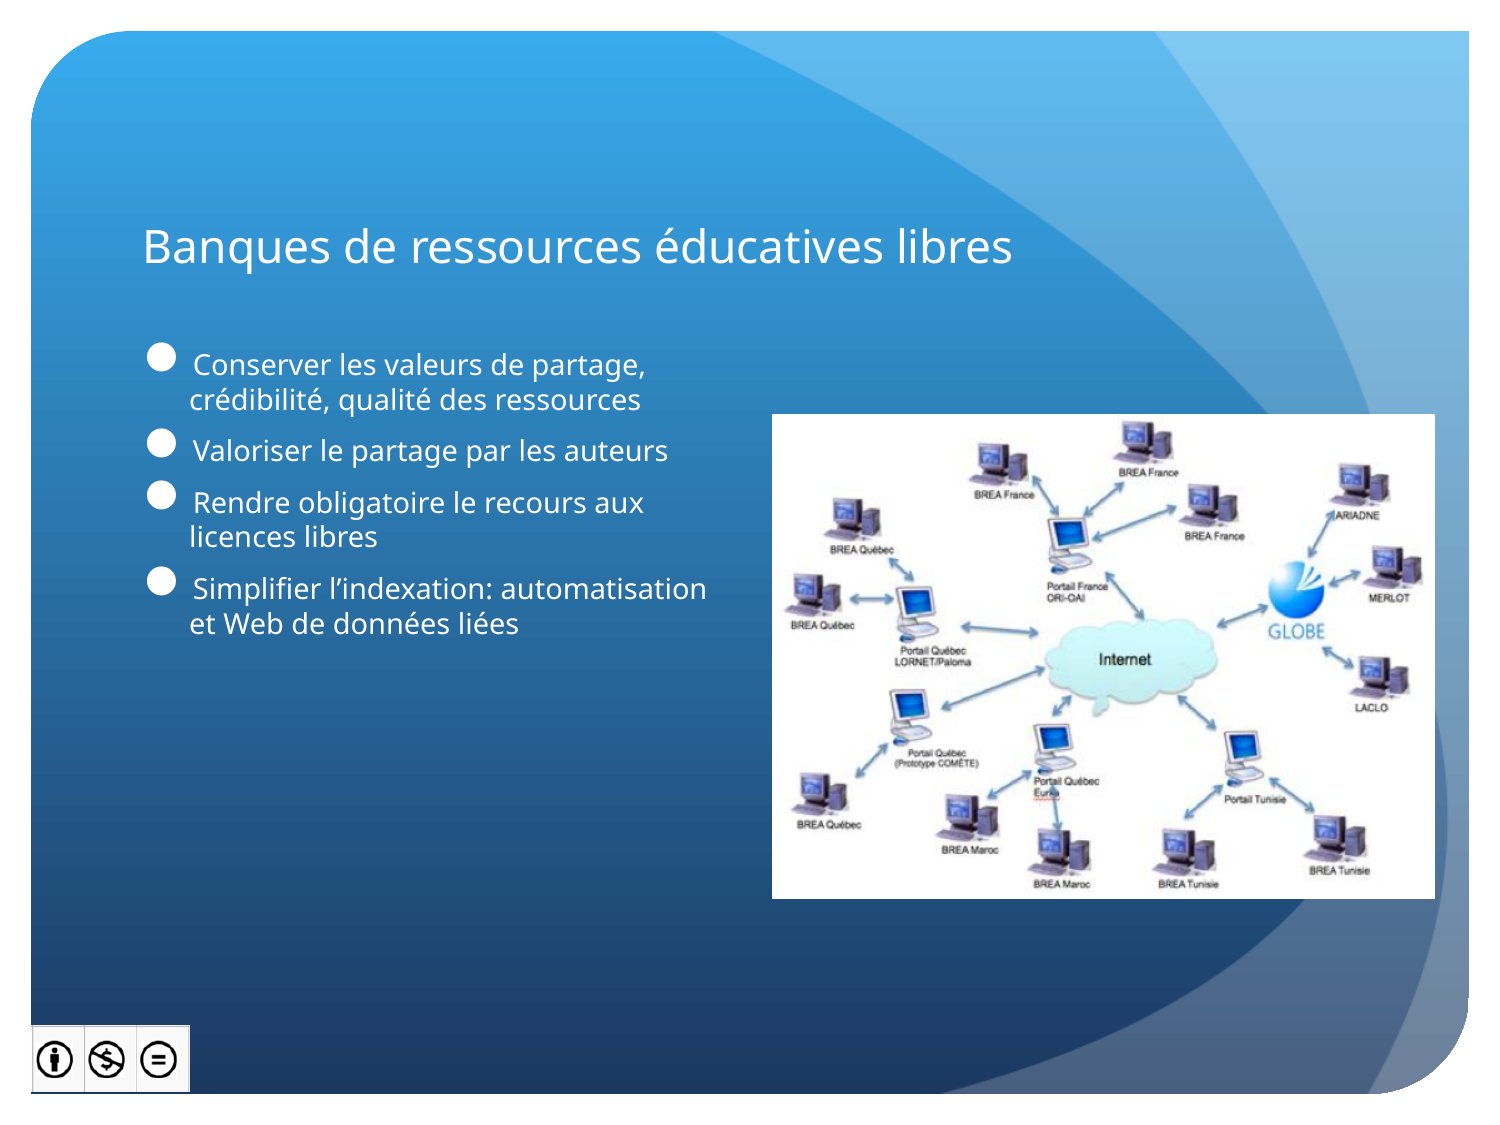

# Banques de ressources éducatives libres
Conserver les valeurs de partage, crédibilité, qualité des ressources
Valoriser le partage par les auteurs
Rendre obligatoire le recours aux licences libres
Simplifier l’indexation: automatisation et Web de données liées